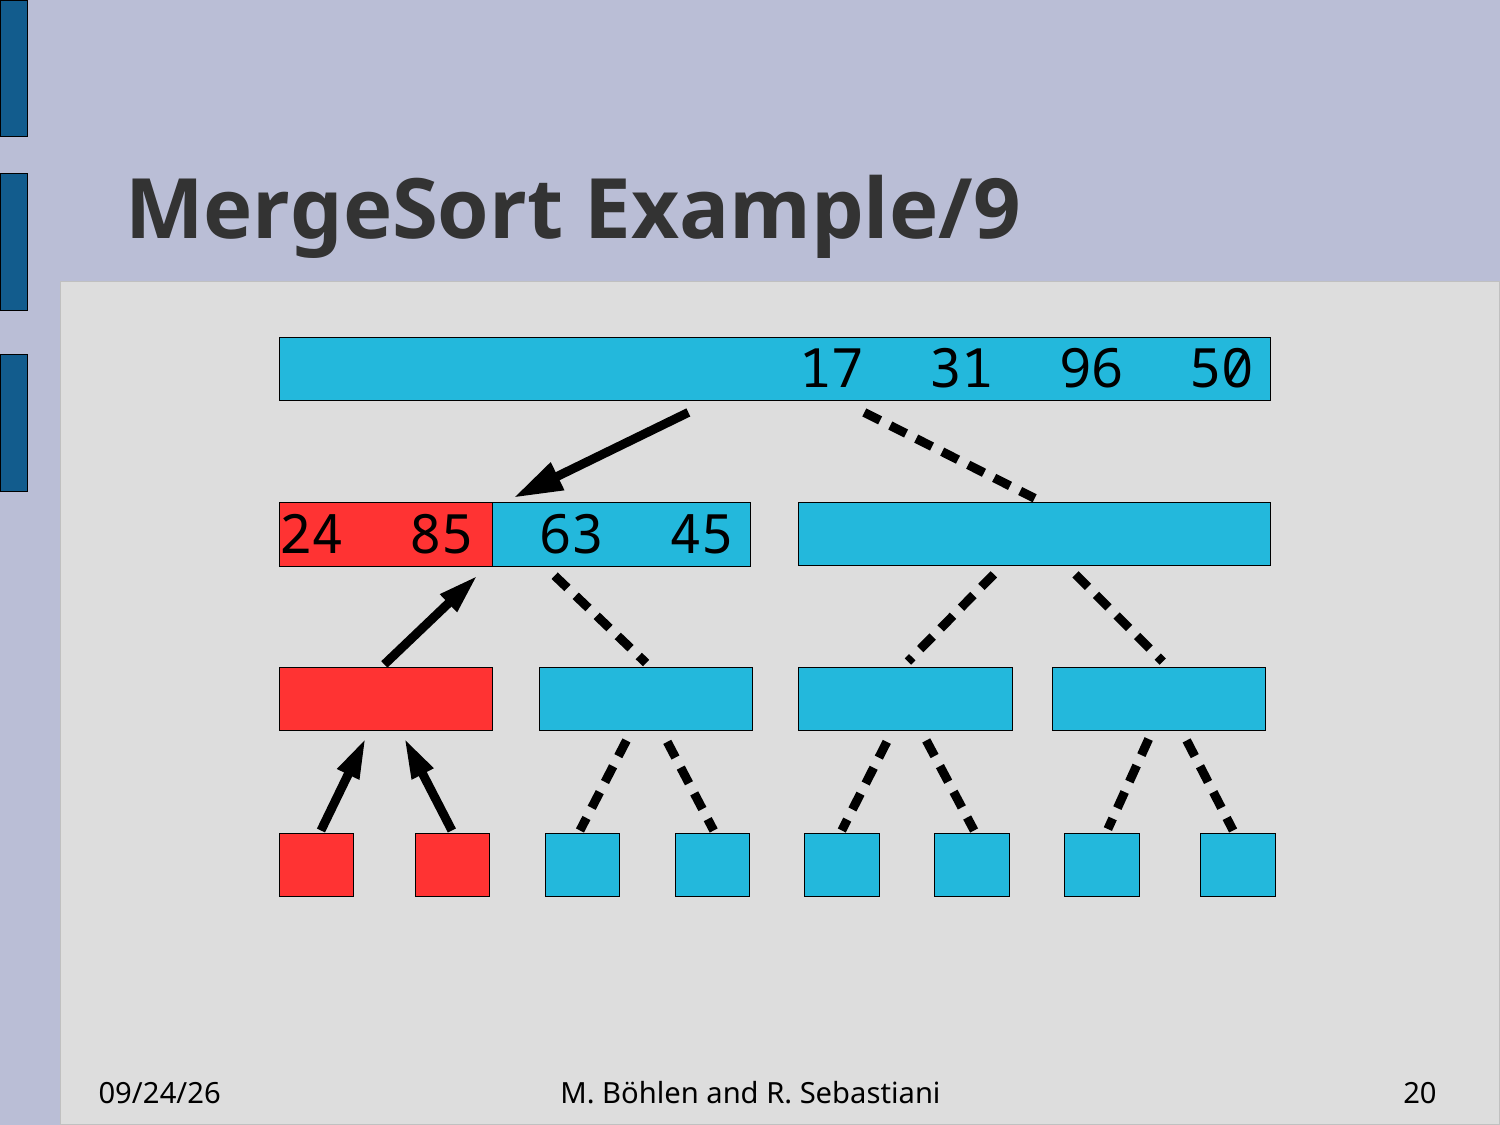

# MergeSort Example/9
 17 31 96 50
24 85 63 45
24 85
M. Böhlen and R. Sebastiani
20